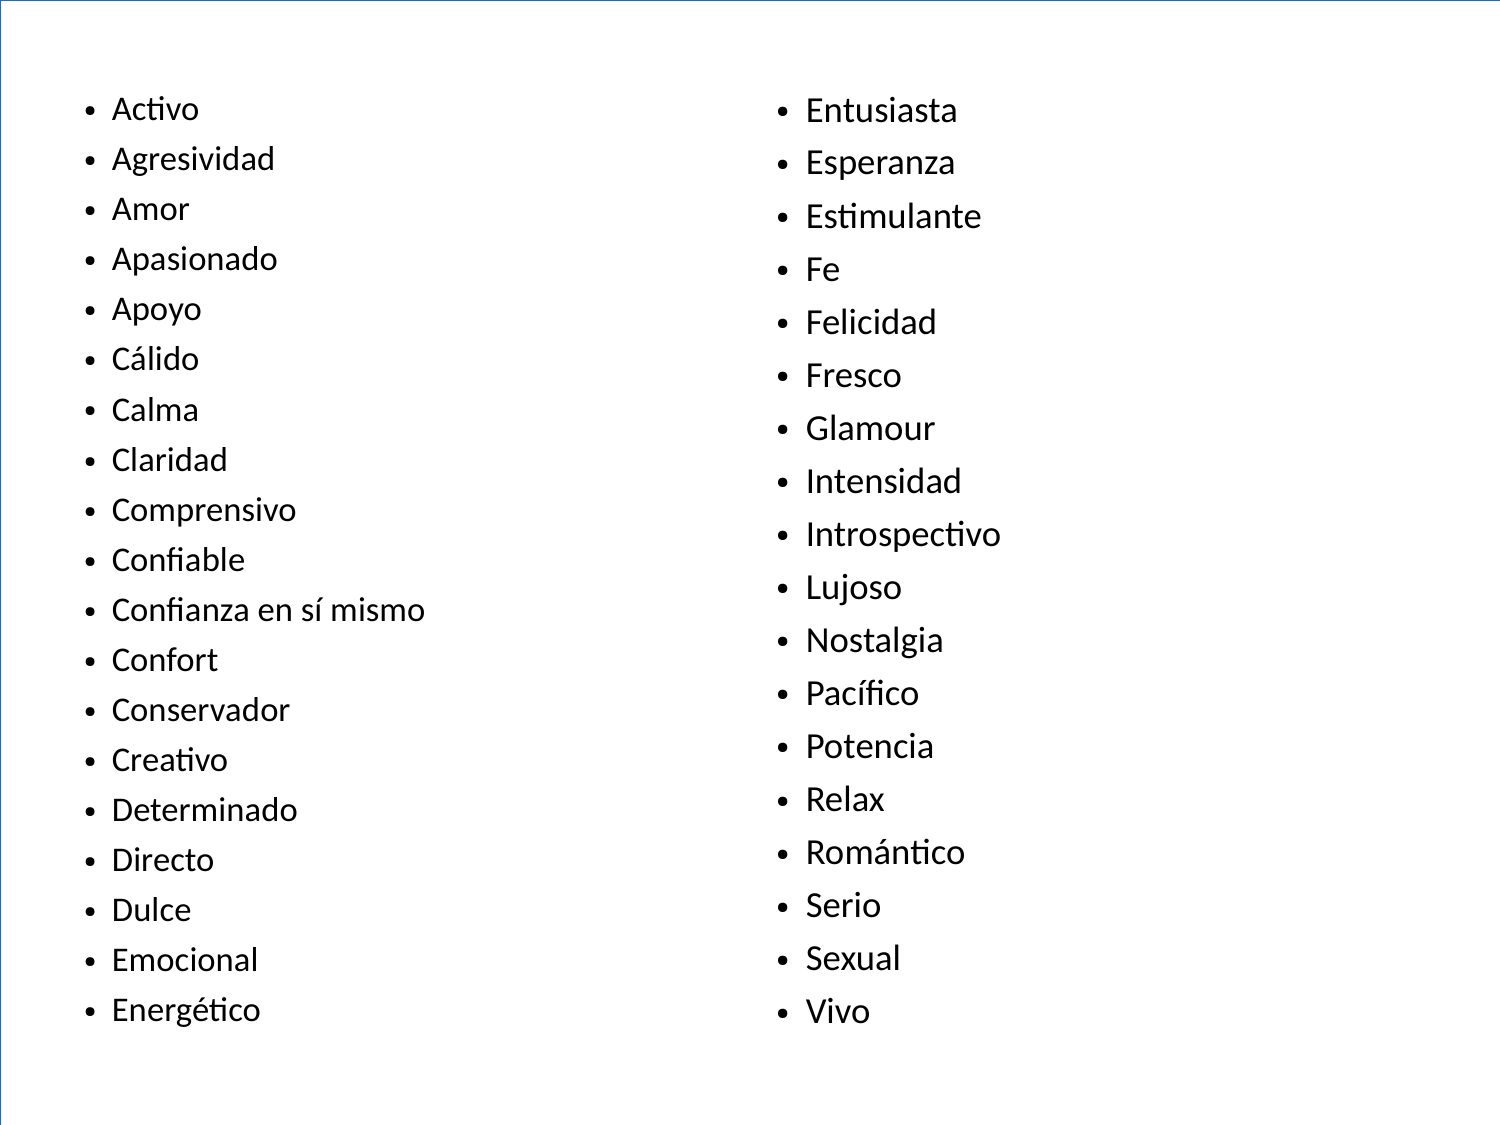

# Activo
Agresividad
Amor
Apasionado
Apoyo
Cálido
Calma
Claridad
Comprensivo
Confiable
Confianza en sí mismo
Confort
Conservador
Creativo
Determinado
Directo
Dulce
Emocional
Energético
Entusiasta
Esperanza
Estimulante
Fe
Felicidad
Fresco
Glamour
Intensidad
Introspectivo
Lujoso
Nostalgia
Pacífico
Potencia
Relax
Romántico
Serio
Sexual
Vivo